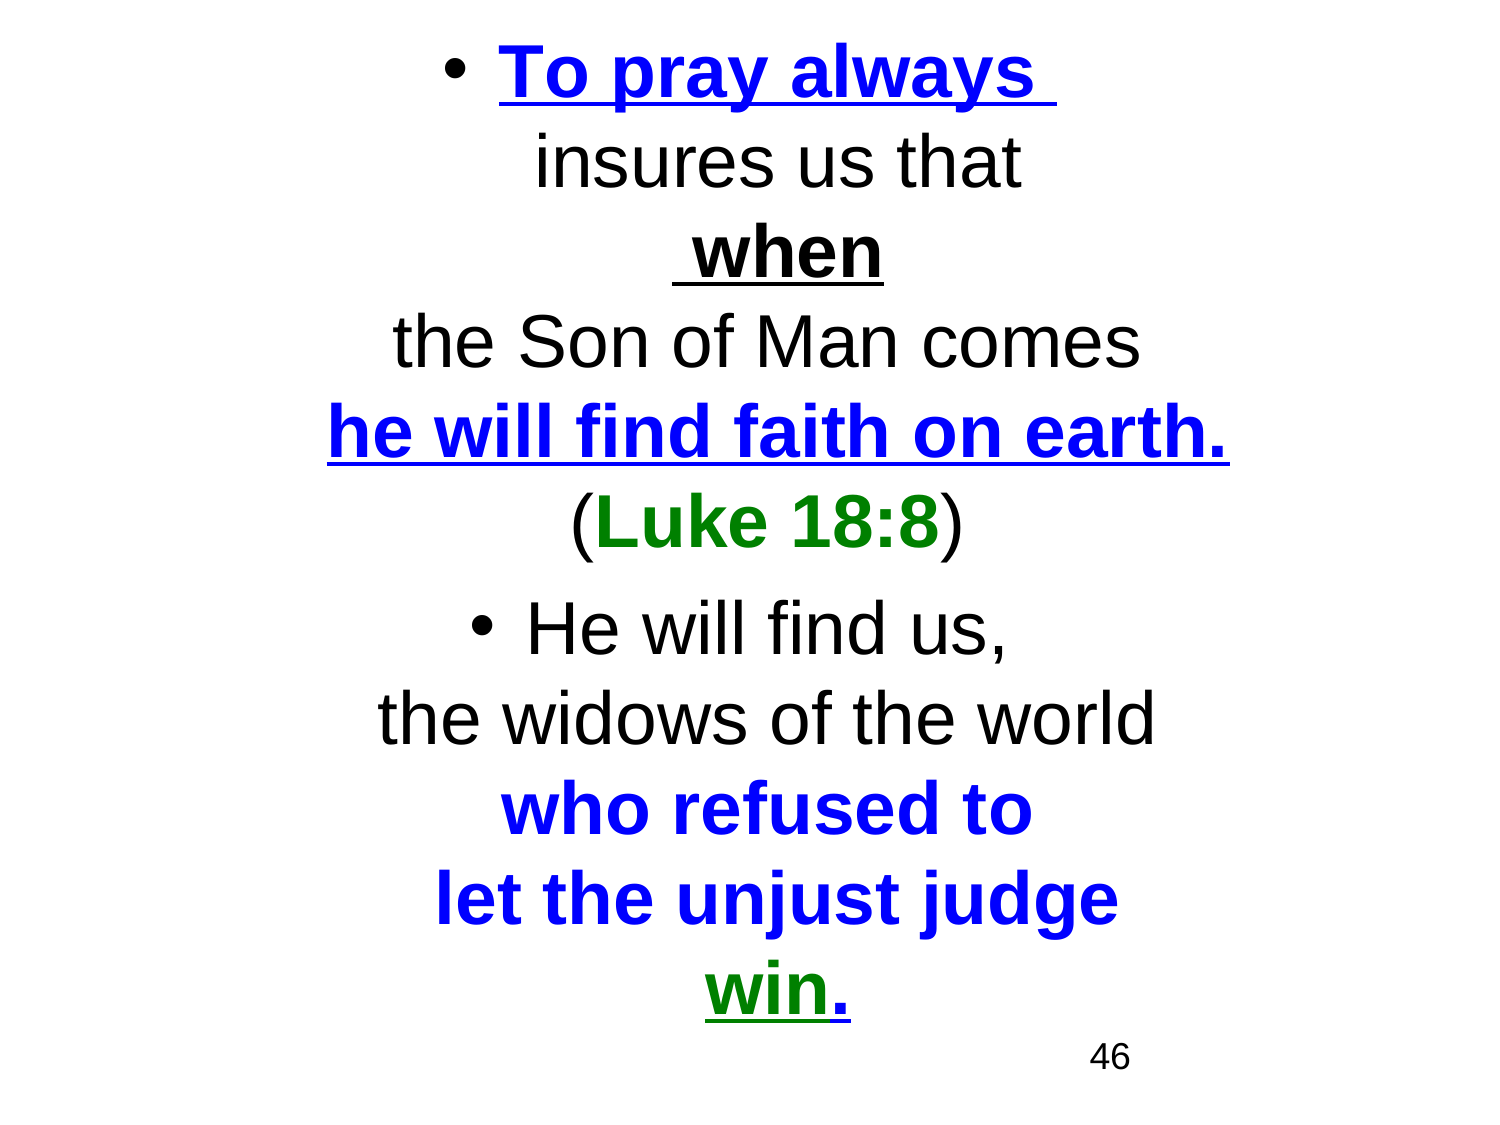

# To pray always insures us that when the Son of Man comes he will find faith on earth. (Luke 18:8)
He will find us,
the widows of the world
who refused to
let the unjust judge
win.
46